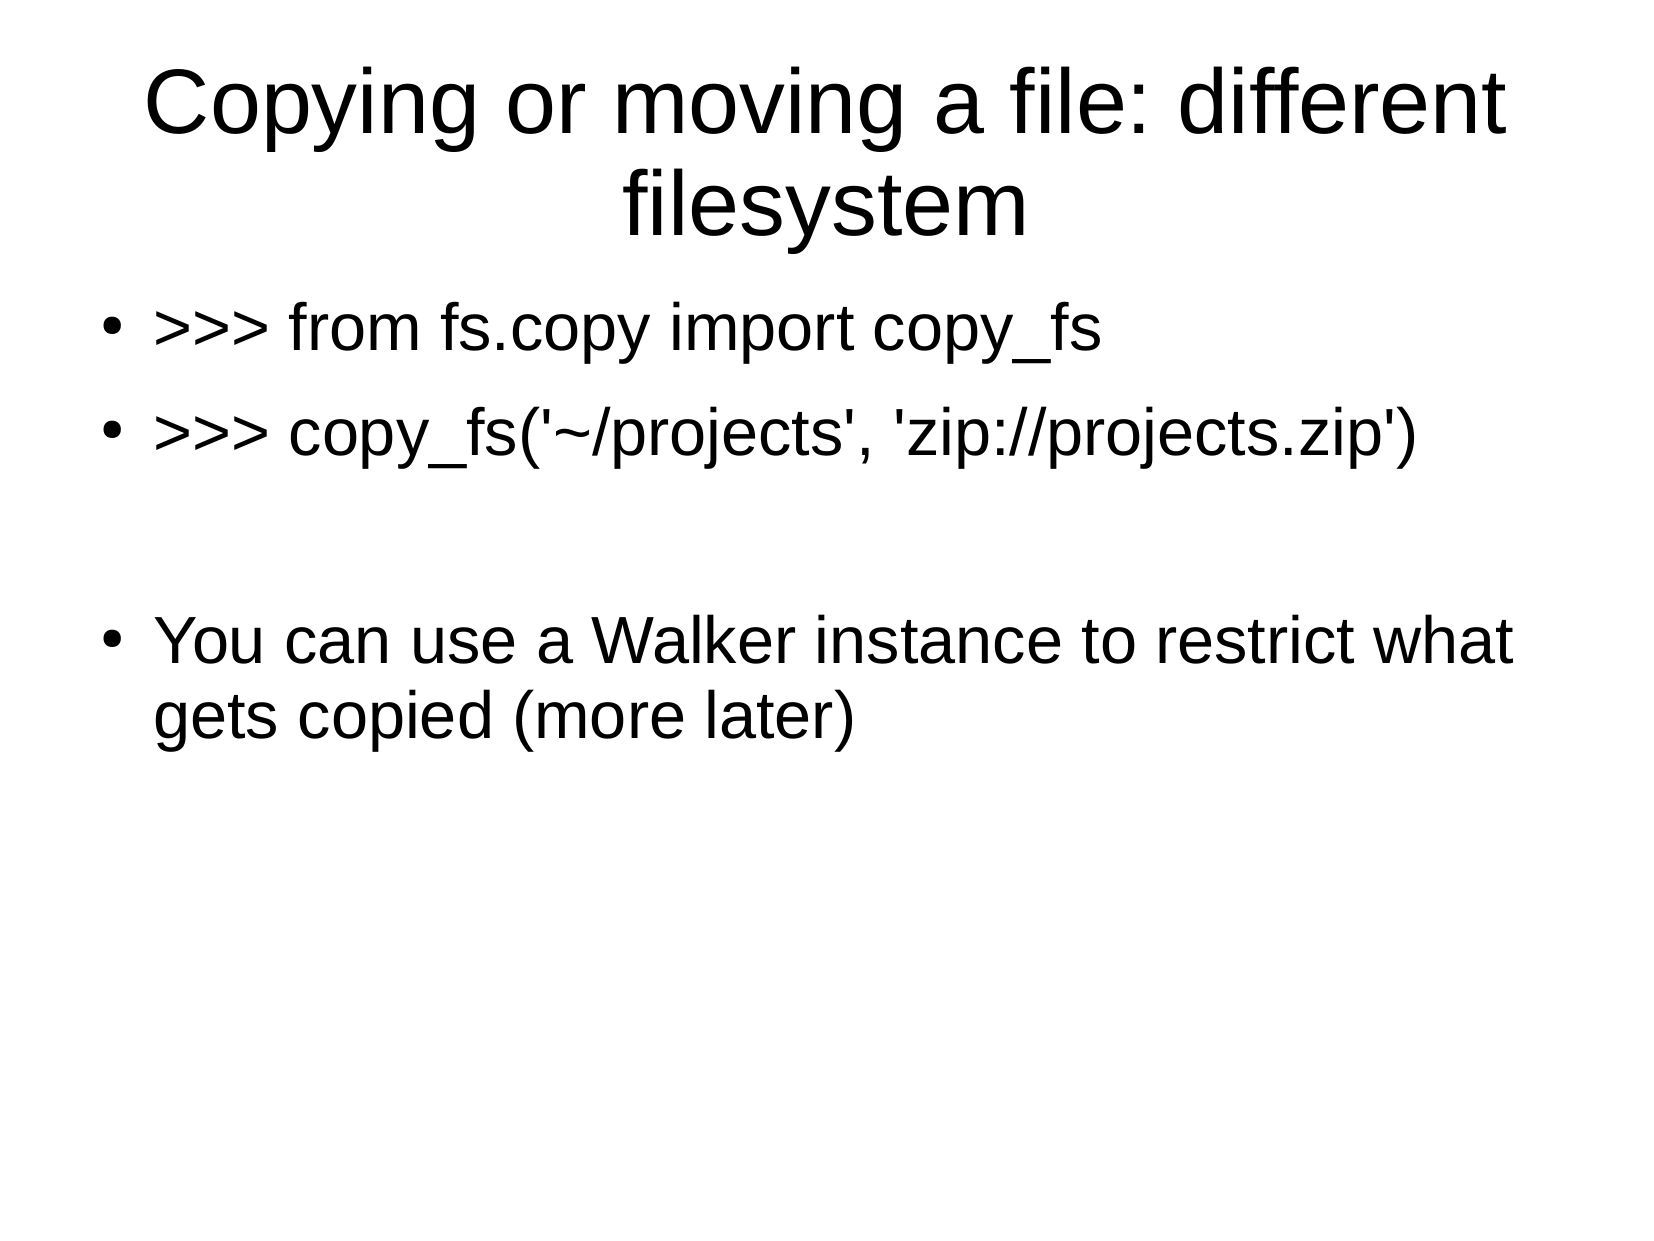

# Copying or moving a file: different filesystem
>>> from fs.copy import copy_fs
>>> copy_fs('~/projects', 'zip://projects.zip')
You can use a Walker instance to restrict what gets copied (more later)